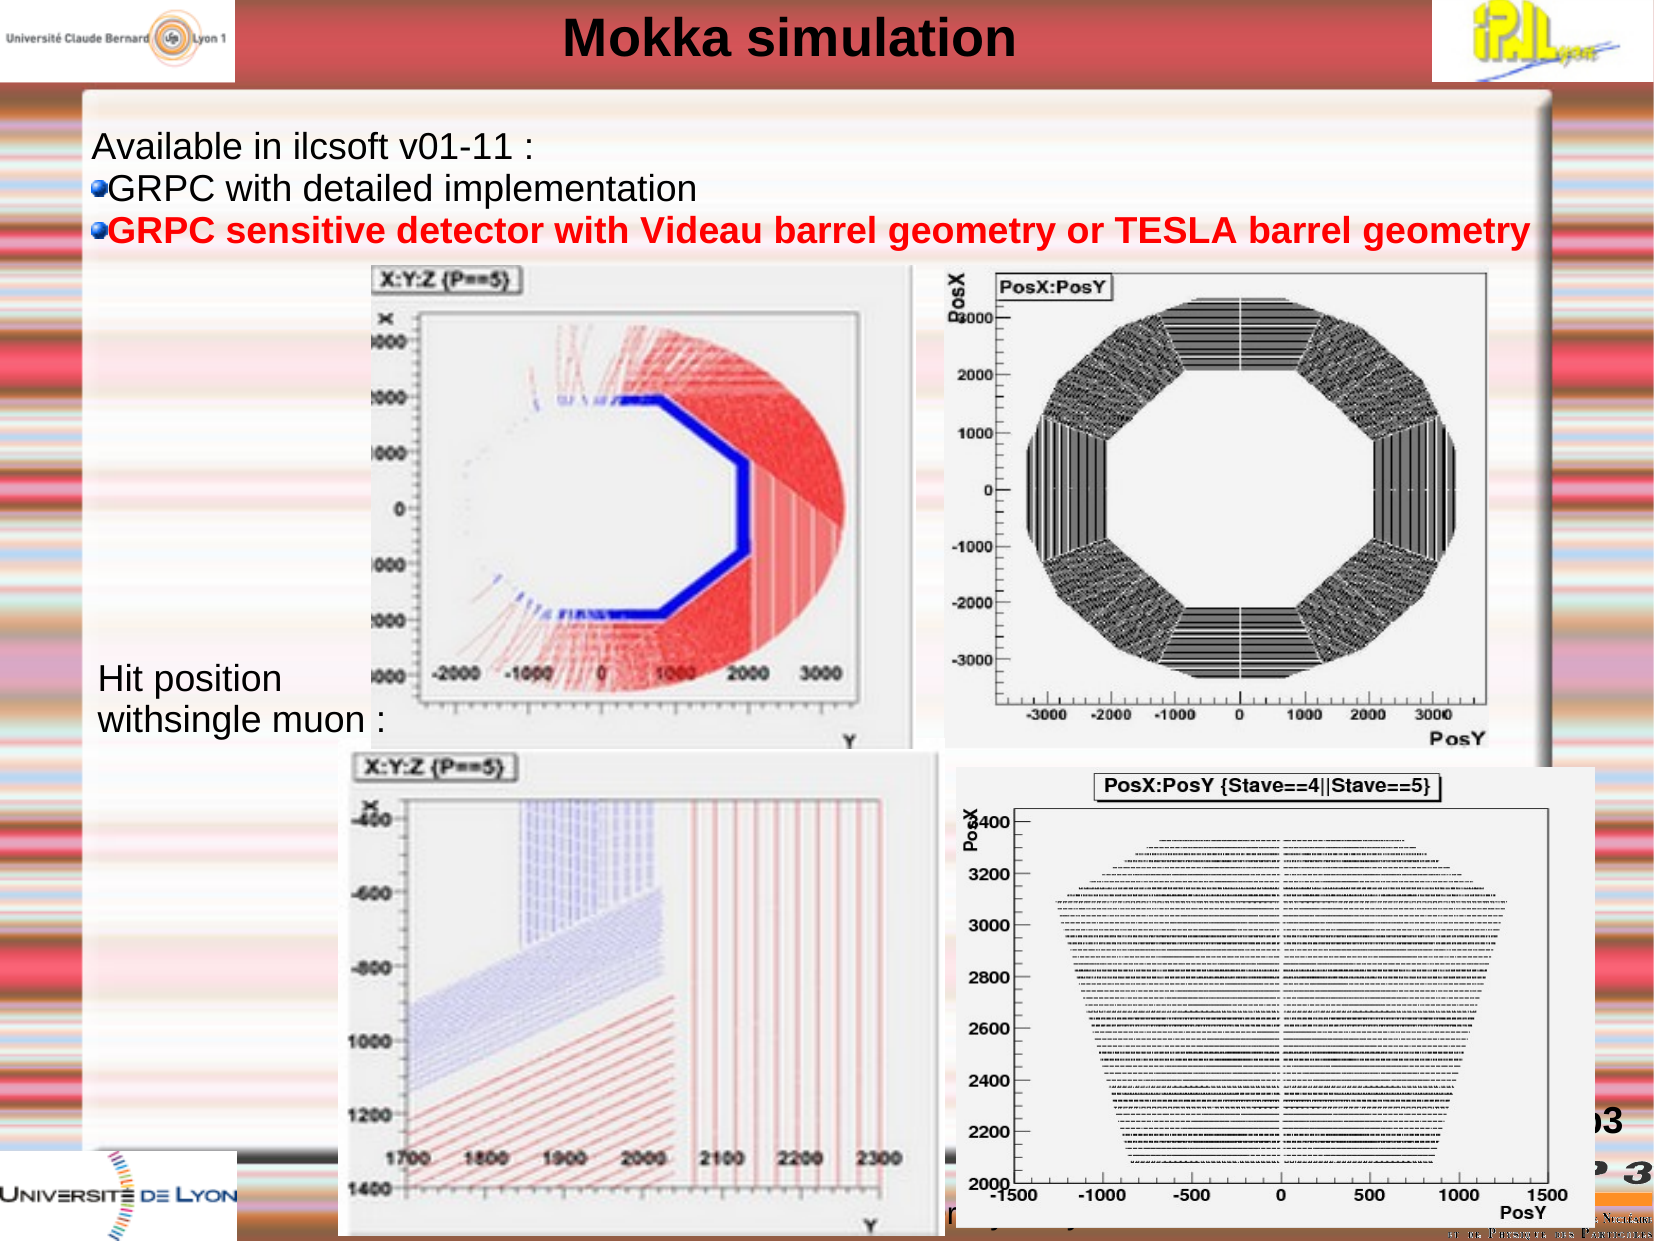

Mokka simulation
Available in ilcsoft v01-11 :
GRPC with detailed implementation
GRPC sensitive detector with Videau barrel geometry or TESLA barrel geometry
Hit position
withsingle muon :